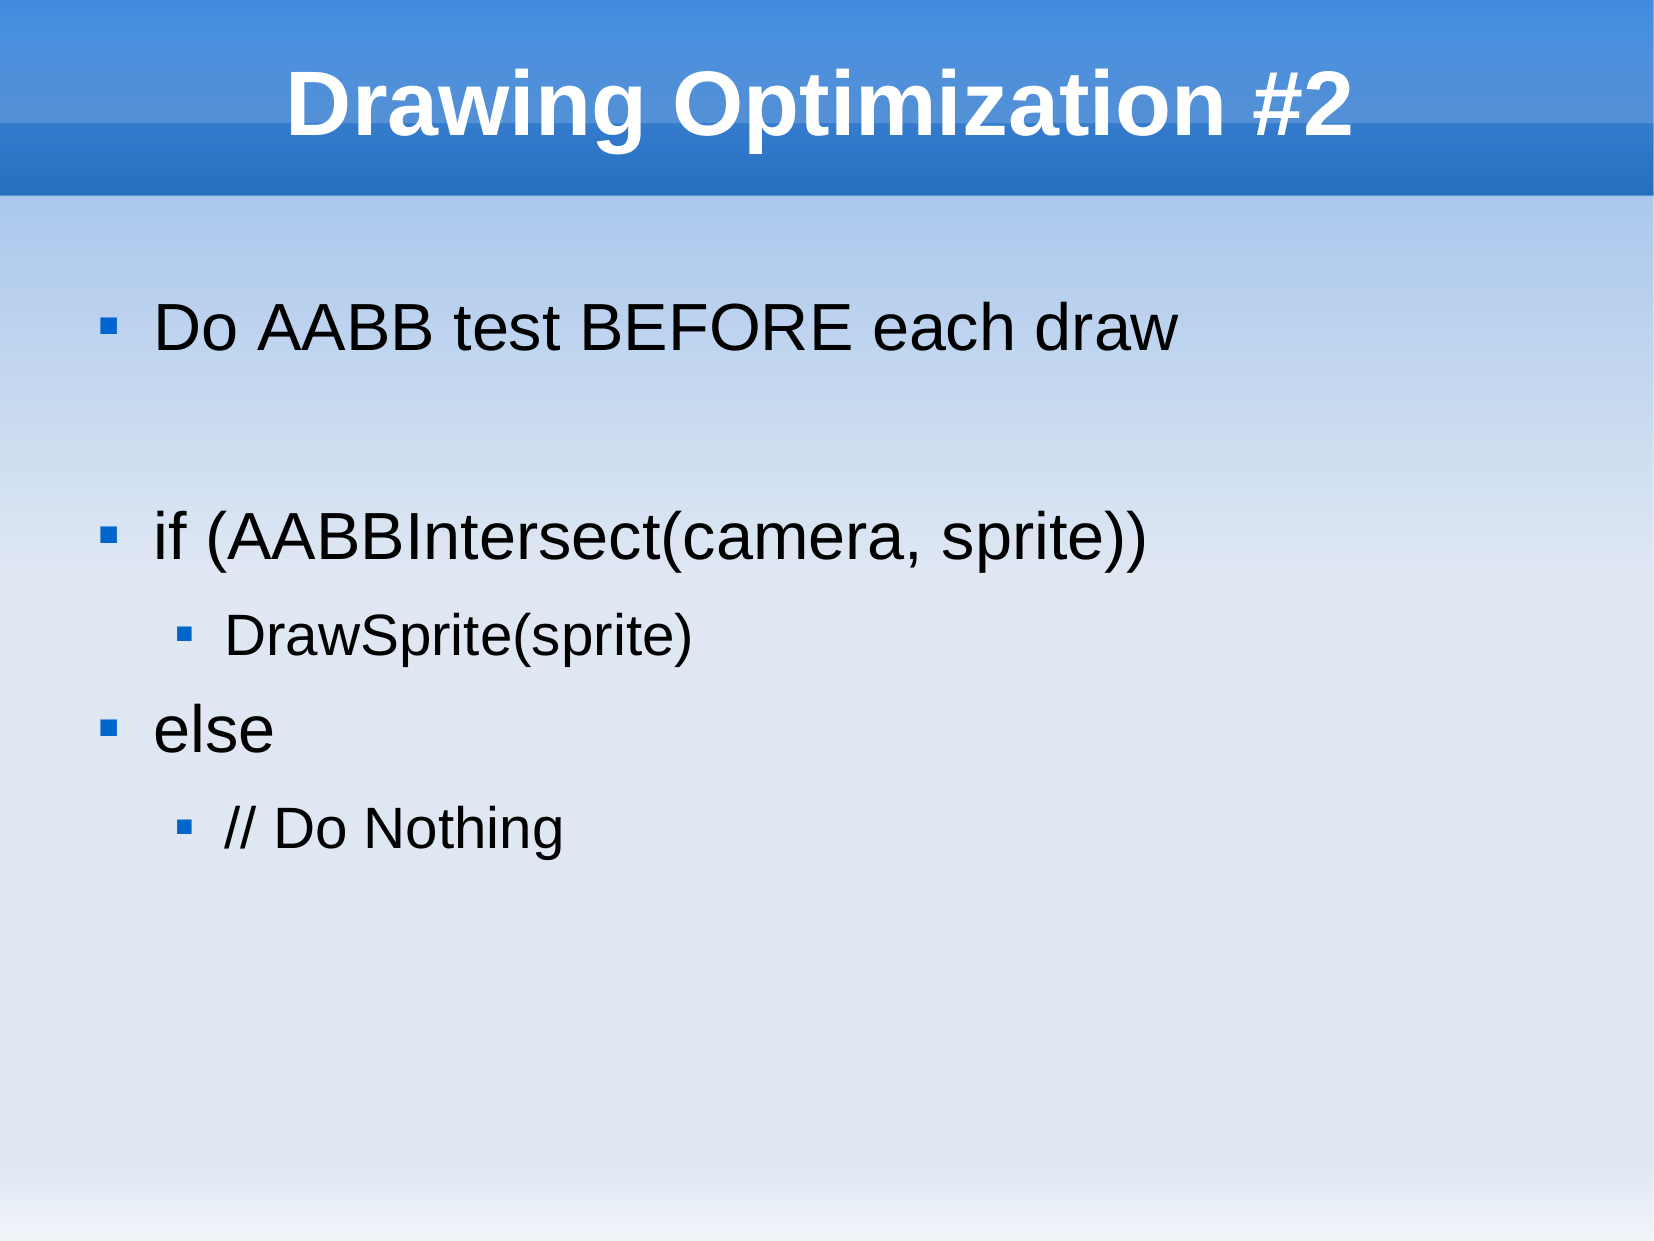

# Drawing Optimization #2
Do AABB test BEFORE each draw
if (AABBIntersect(camera, sprite))
DrawSprite(sprite)
else
// Do Nothing